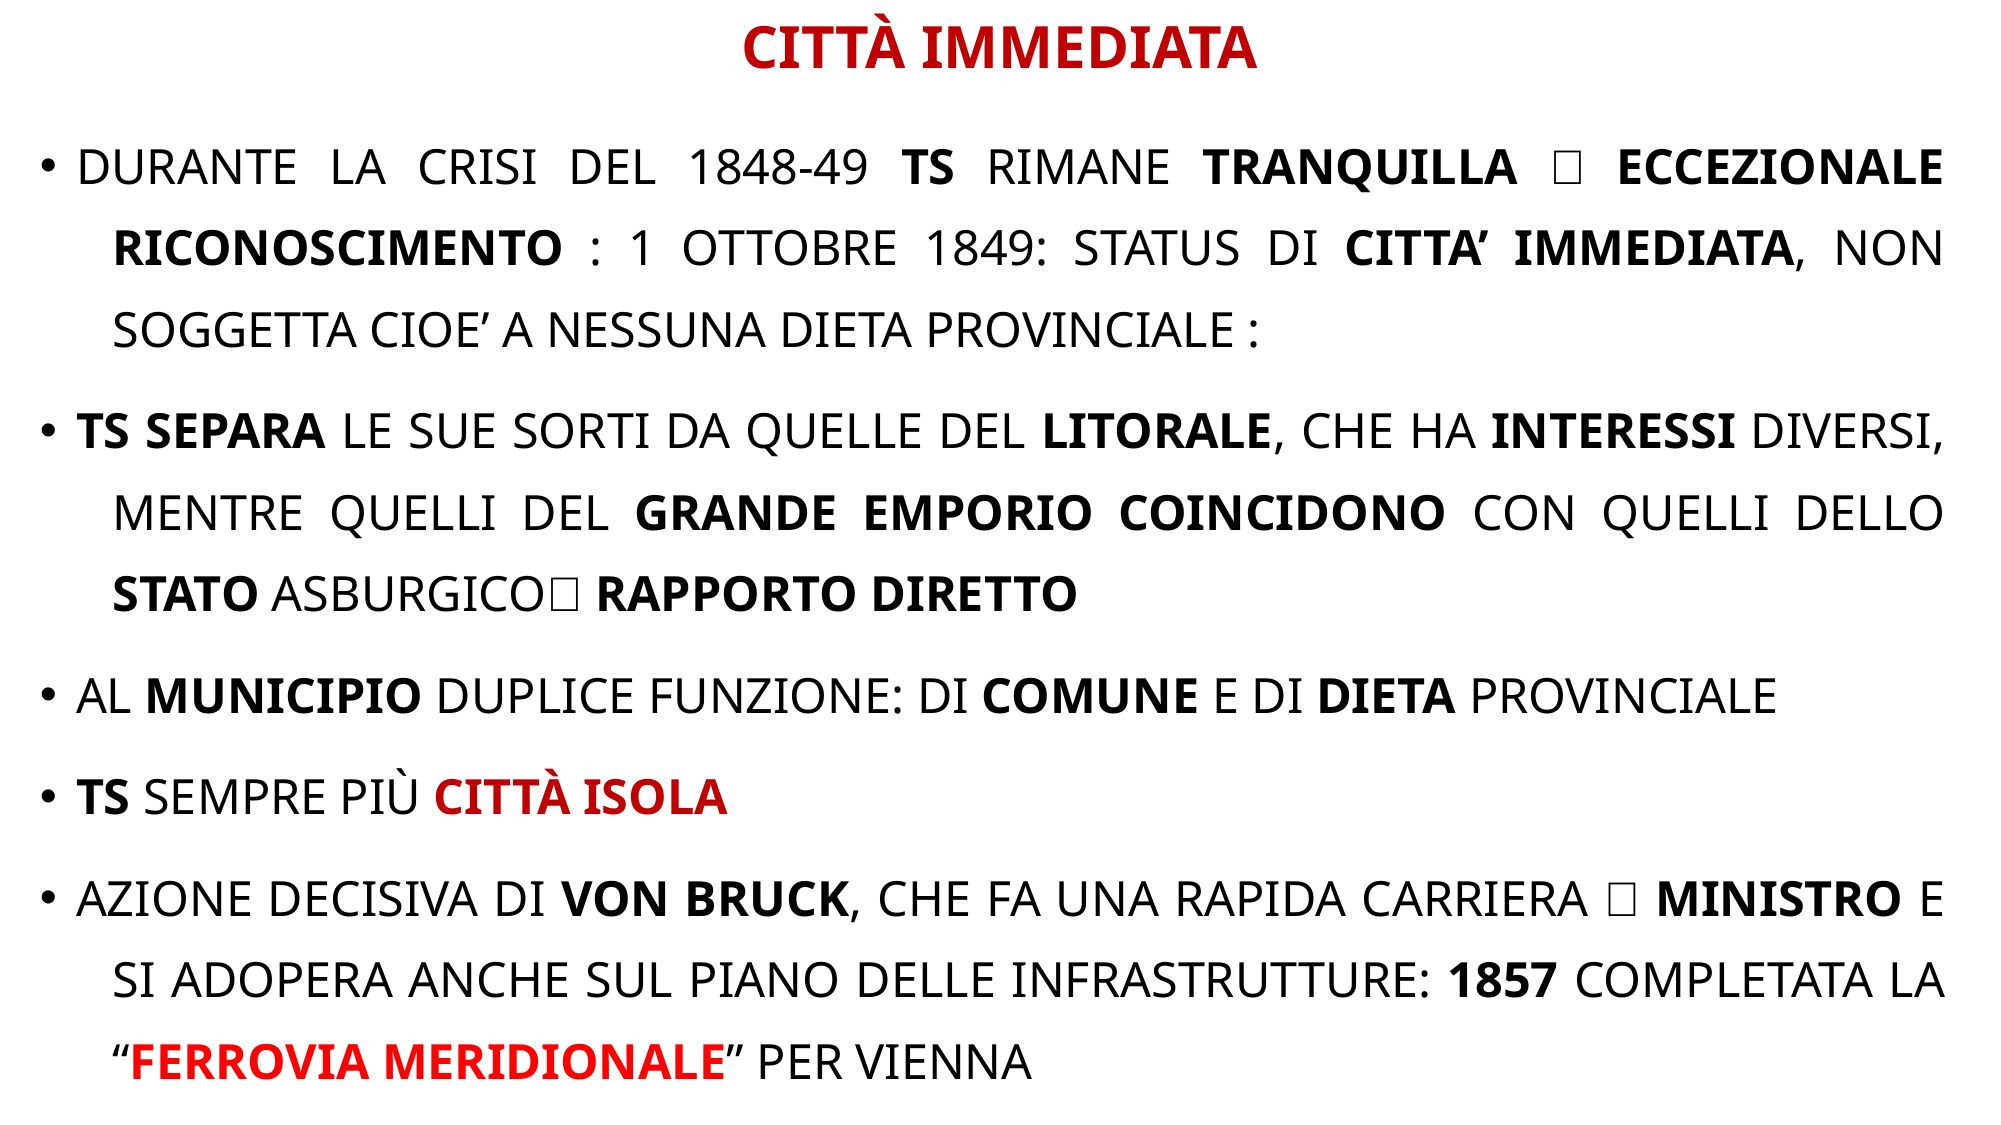

# CITTÀ IMMEDIATA
DURANTE LA CRISI DEL 1848-49 TS RIMANE TRANQUILLA  ECCEZIONALE RICONOSCIMENTO : 1 OTTOBRE 1849: STATUS DI CITTA’ IMMEDIATA, NON SOGGETTA CIOE’ A NESSUNA DIETA PROVINCIALE :
TS SEPARA LE SUE SORTI DA QUELLE DEL LITORALE, CHE HA INTERESSI DIVERSI, MENTRE QUELLI DEL GRANDE EMPORIO COINCIDONO CON QUELLI DELLO STATO ASBURGICO RAPPORTO DIRETTO
AL MUNICIPIO DUPLICE FUNZIONE: DI COMUNE E DI DIETA PROVINCIALE
TS SEMPRE PIÙ CITTÀ ISOLA
AZIONE DECISIVA DI VON BRUCK, CHE FA UNA RAPIDA CARRIERA  MINISTRO E SI ADOPERA ANCHE SUL PIANO DELLE INFRASTRUTTURE: 1857 COMPLETATA LA “FERROVIA MERIDIONALE” PER VIENNA